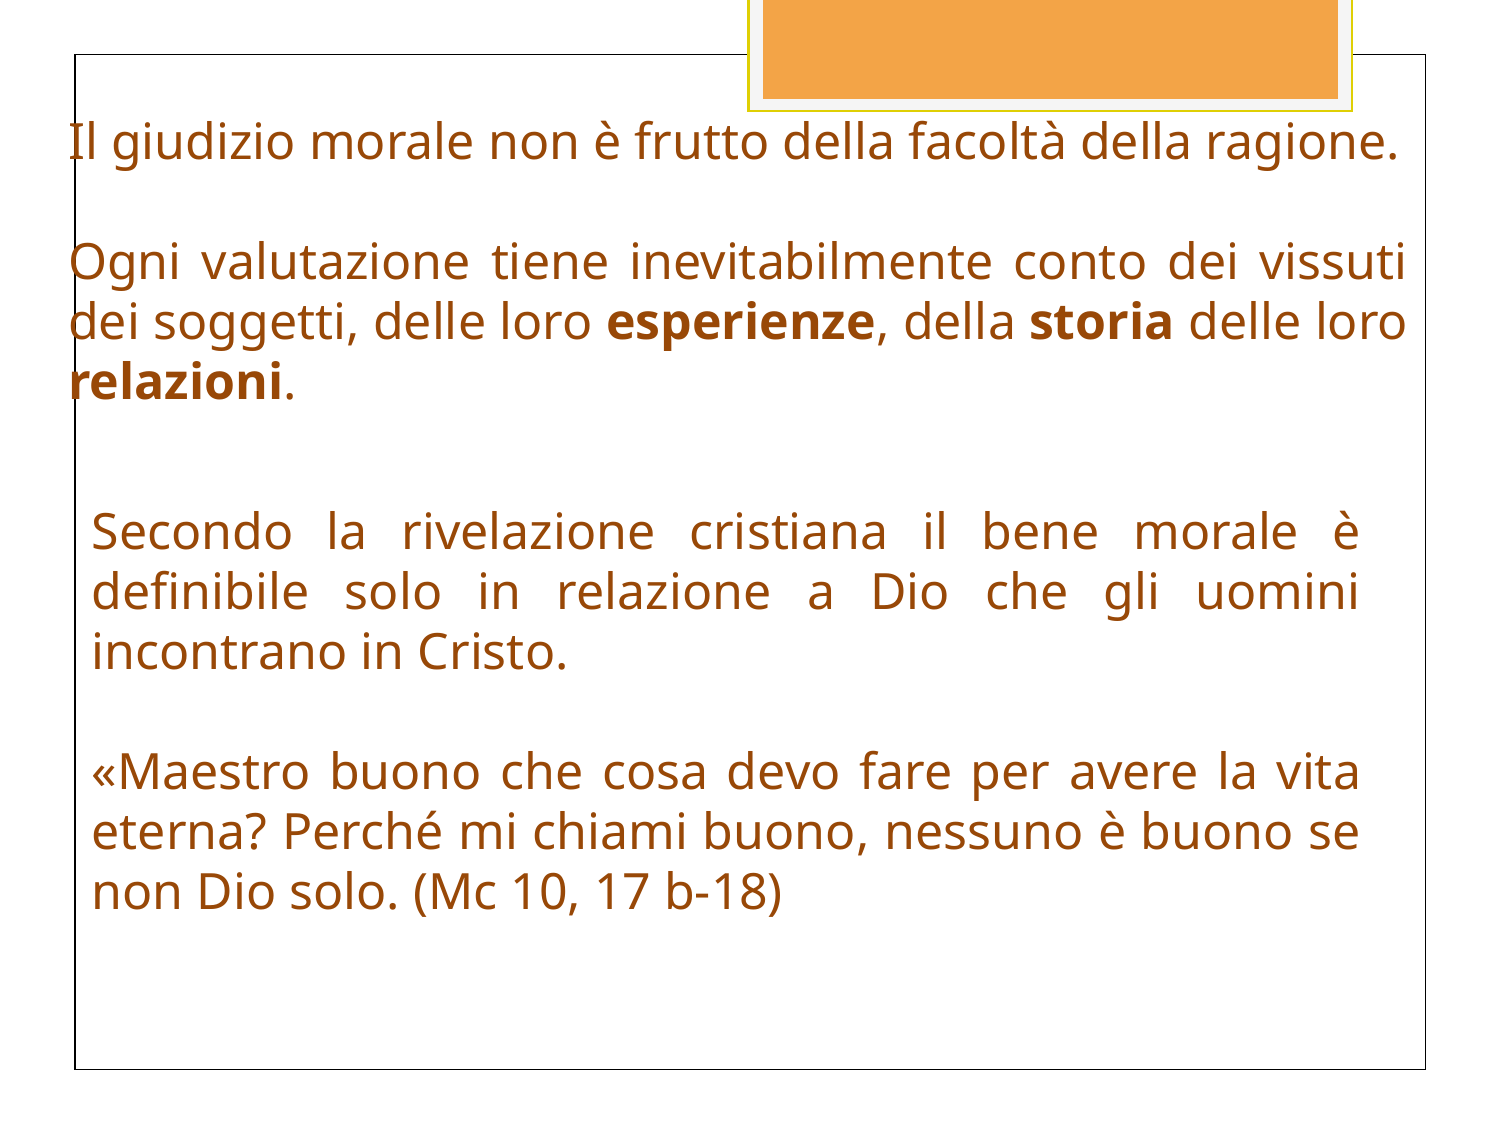

Il giudizio morale non è frutto della facoltà della ragione.
Ogni valutazione tiene inevitabilmente conto dei vissuti dei soggetti, delle loro esperienze, della storia delle loro relazioni.
Secondo la rivelazione cristiana il bene morale è definibile solo in relazione a Dio che gli uomini incontrano in Cristo.
«Maestro buono che cosa devo fare per avere la vita eterna? Perché mi chiami buono, nessuno è buono se non Dio solo. (Mc 10, 17 b-18)